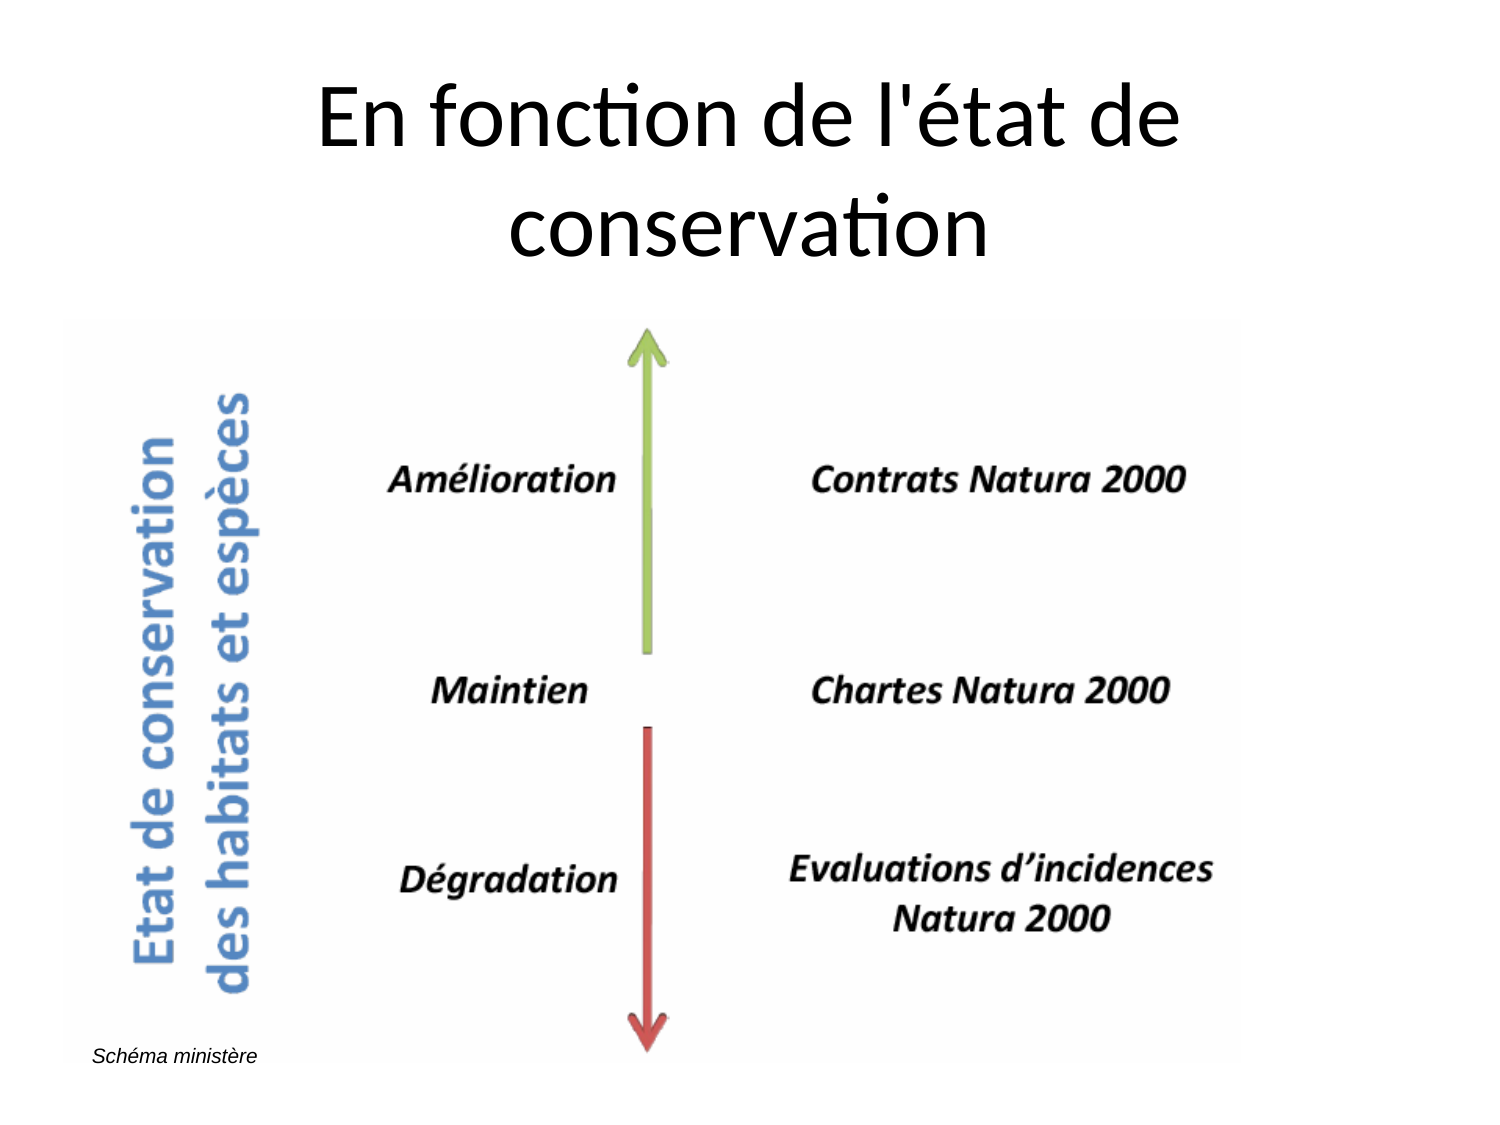

# En fonction de l'état de conservation
Schéma ministère